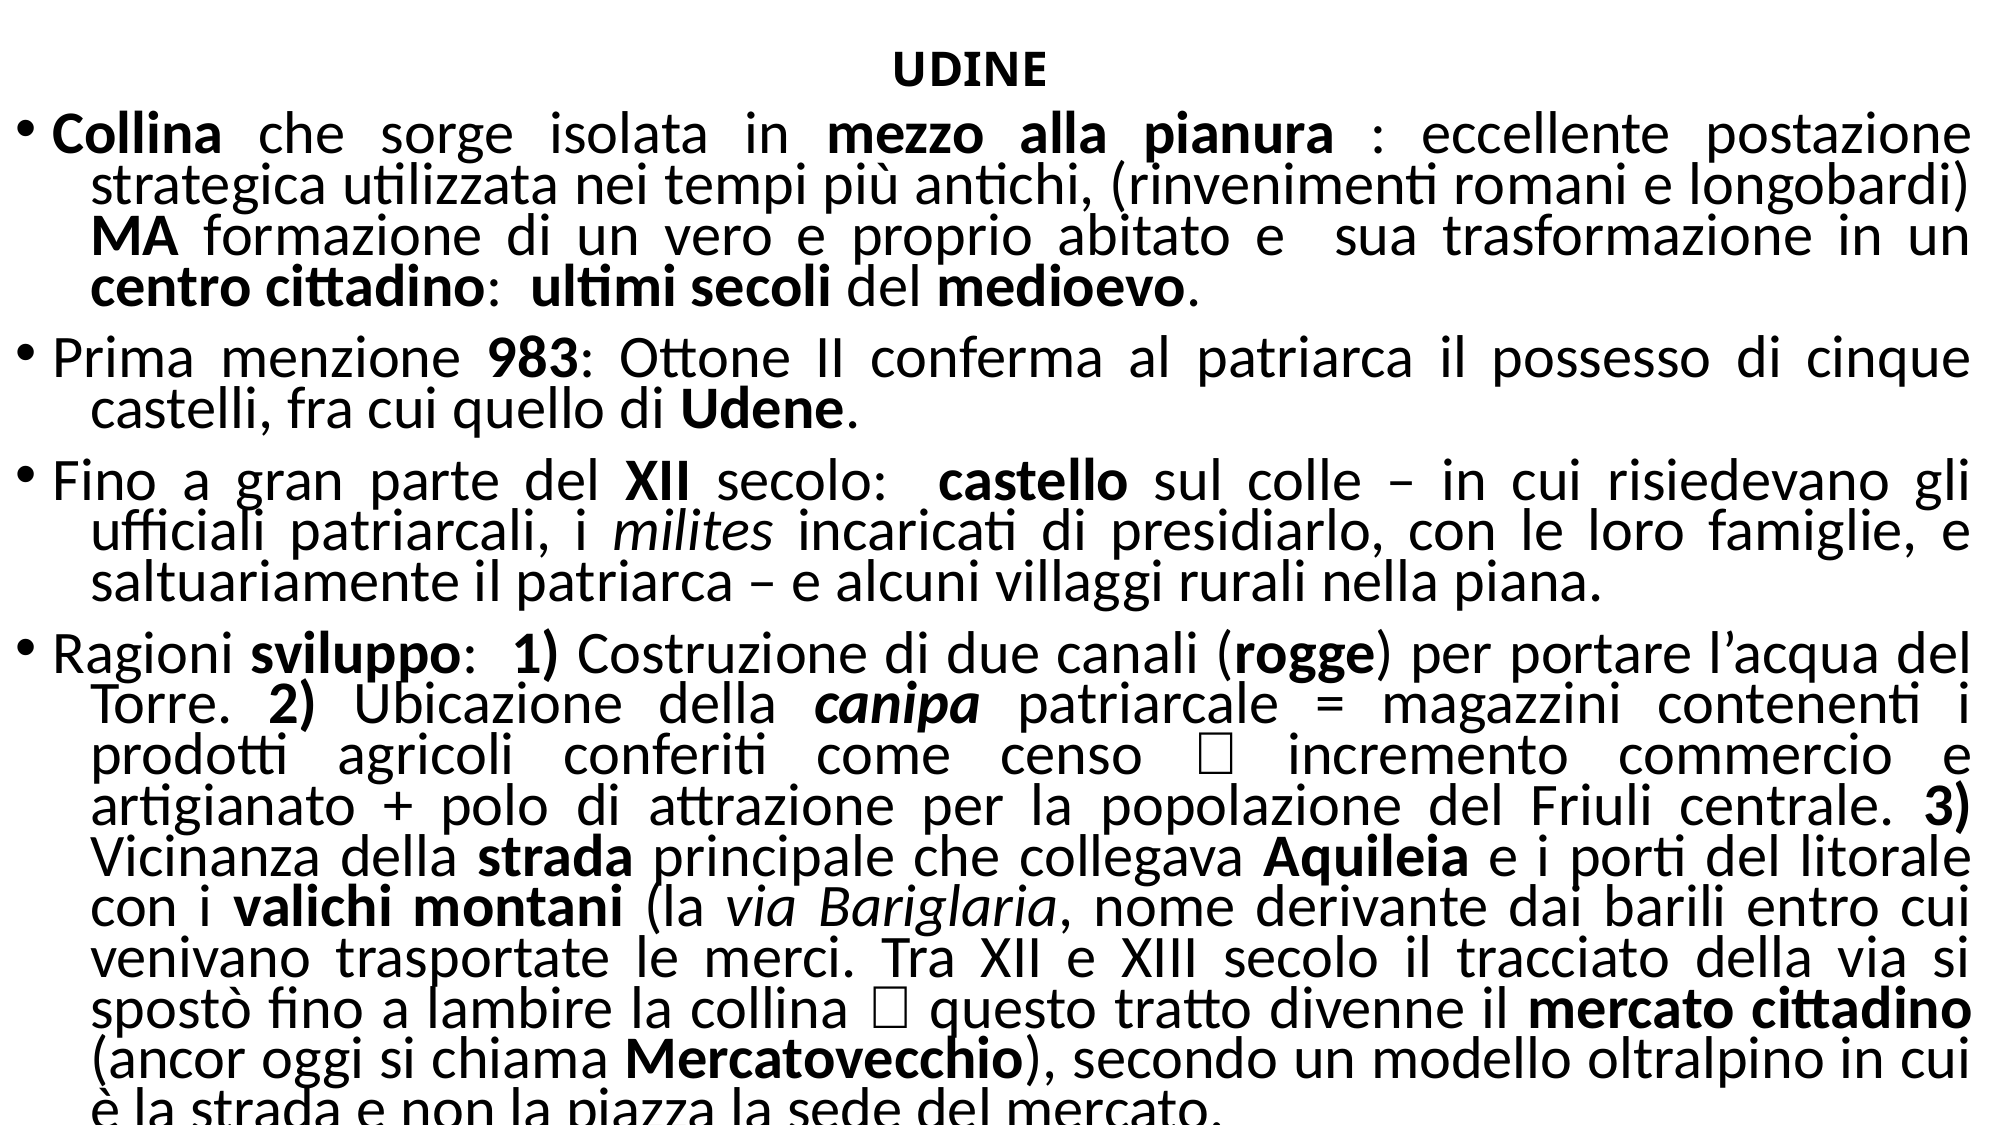

# UDINE
Collina che sorge isolata in mezzo alla pianura : eccellente postazione strategica utilizzata nei tempi più antichi, (rinvenimenti romani e longobardi) MA formazione di un vero e proprio abitato e sua trasformazione in un centro cittadino: ultimi secoli del medioevo.
Prima menzione 983: Ottone II conferma al patriarca il possesso di cinque castelli, fra cui quello di Udene.
Fino a gran parte del XII secolo: castello sul colle – in cui risiedevano gli ufficiali patriarcali, i milites incaricati di presidiarlo, con le loro famiglie, e saltuariamente il patriarca – e alcuni villaggi rurali nella piana.
Ragioni sviluppo: 1) Costruzione di due canali (rogge) per portare l’acqua del Torre. 2) Ubicazione della canipa patriarcale = magazzini contenenti i prodotti agricoli conferiti come censo  incremento commercio e artigianato + polo di attrazione per la popolazione del Friuli centrale. 3) Vicinanza della strada principale che collegava Aquileia e i porti del litorale con i valichi montani (la via Bariglaria, nome derivante dai barili entro cui venivano trasportate le merci. Tra XII e XIII secolo il tracciato della via si spostò fino a lambire la collina  questo tratto divenne il mercato cittadino (ancor oggi si chiama Mercatovecchio), secondo un modello oltralpino in cui è la strada e non la piazza la sede del mercato.